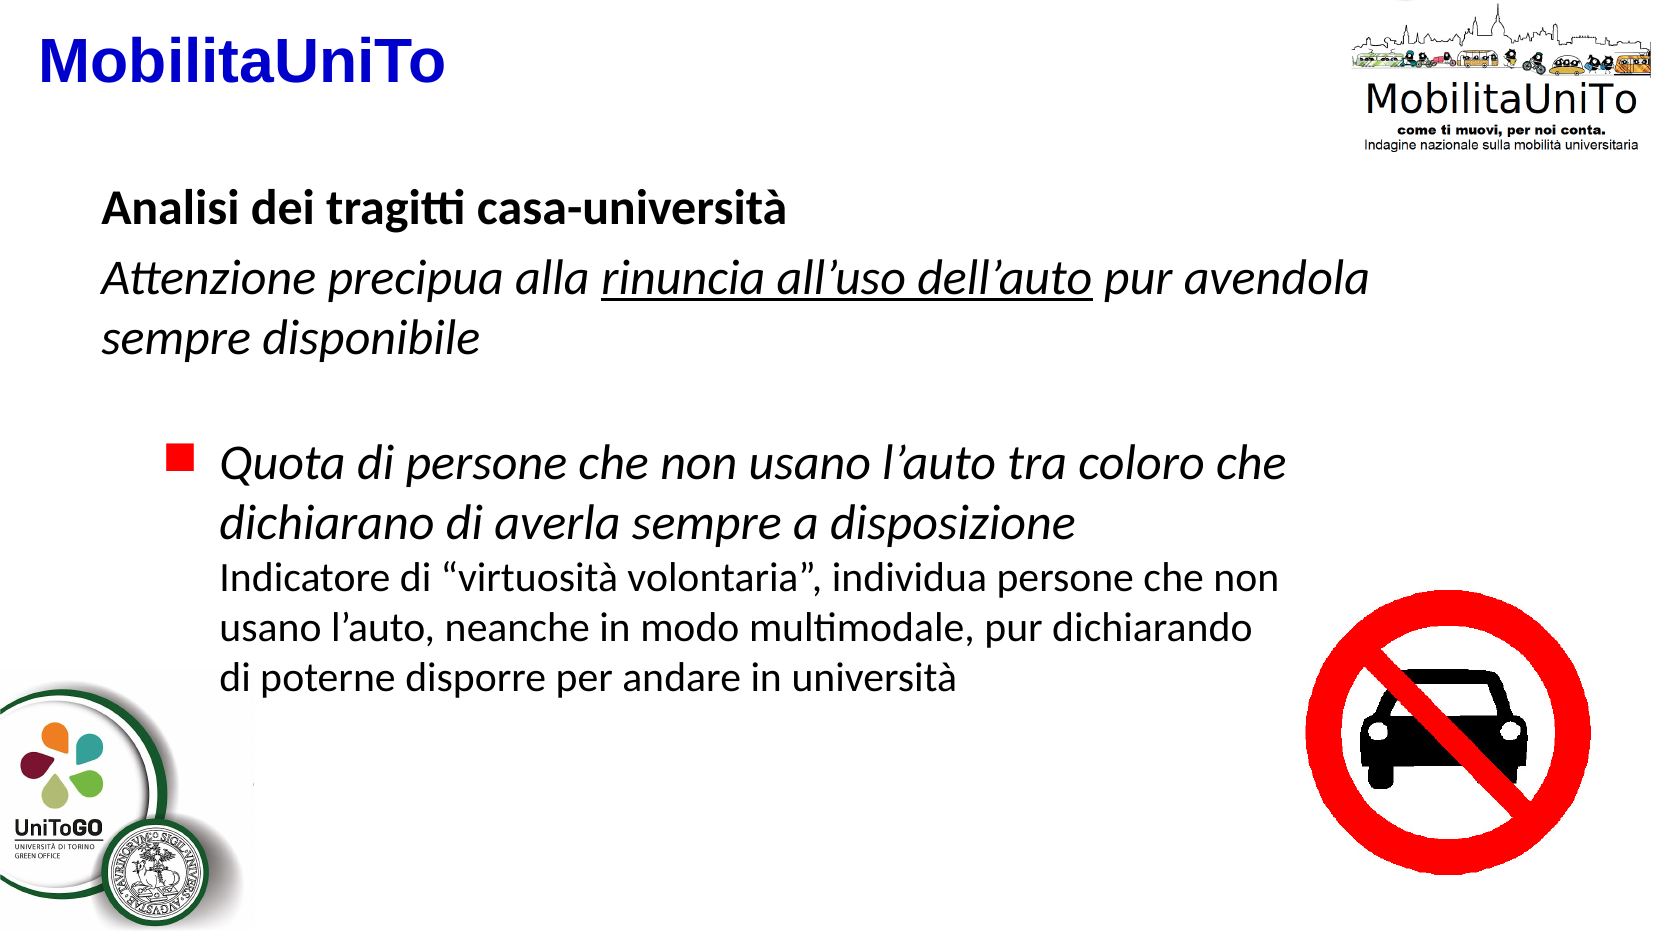

MobilitaUniTo
Analisi dei tragitti casa-università
Attenzione precipua alla rinuncia all’uso dell’auto pur avendola sempre disponibile
Quota di persone che non usano l’auto tra coloro che dichiarano di averla sempre a disposizione
Indicatore di “virtuosità volontaria”, individua persone che non usano l’auto, neanche in modo multimodale, pur dichiarando di poterne disporre per andare in università